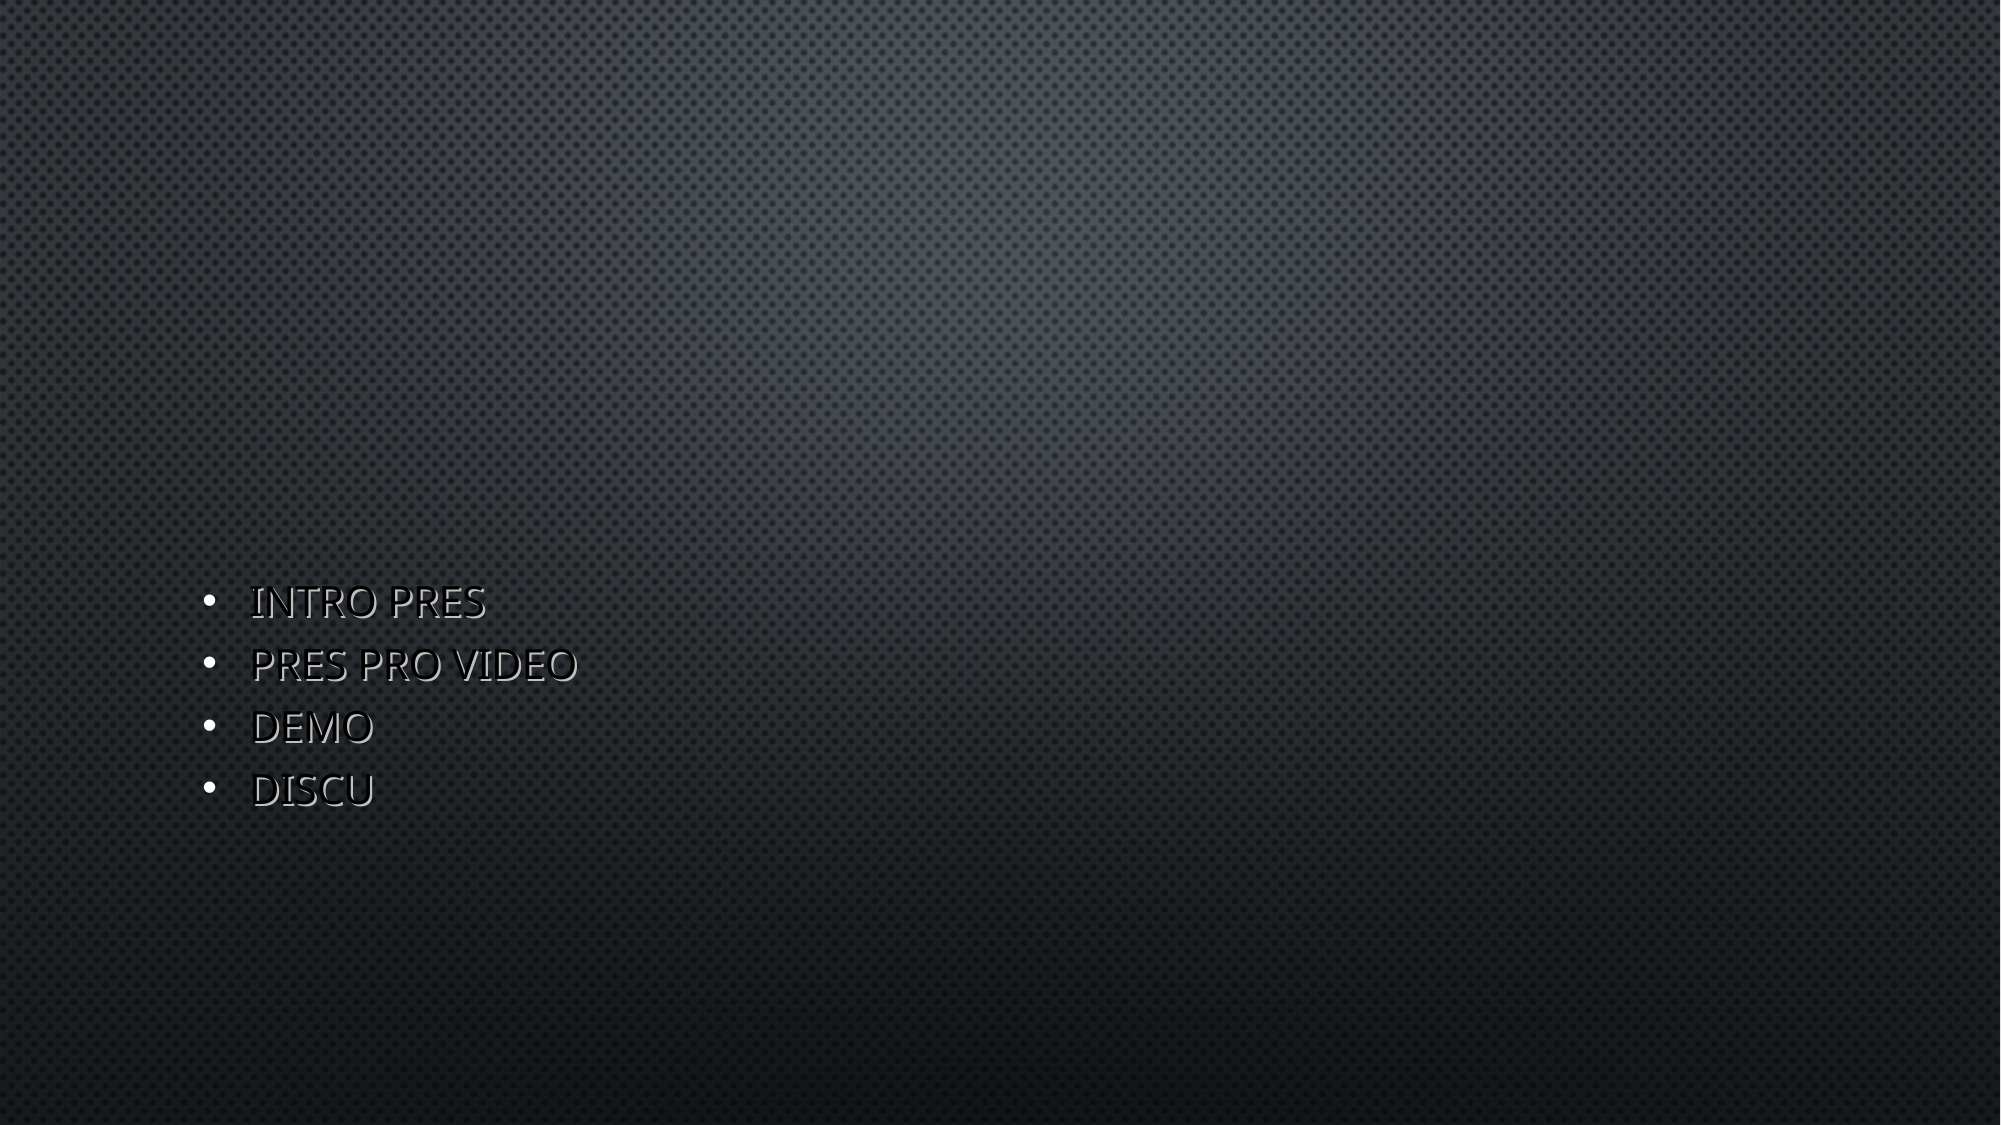

#
Intro pres
Pres pro video
Demo
Discu